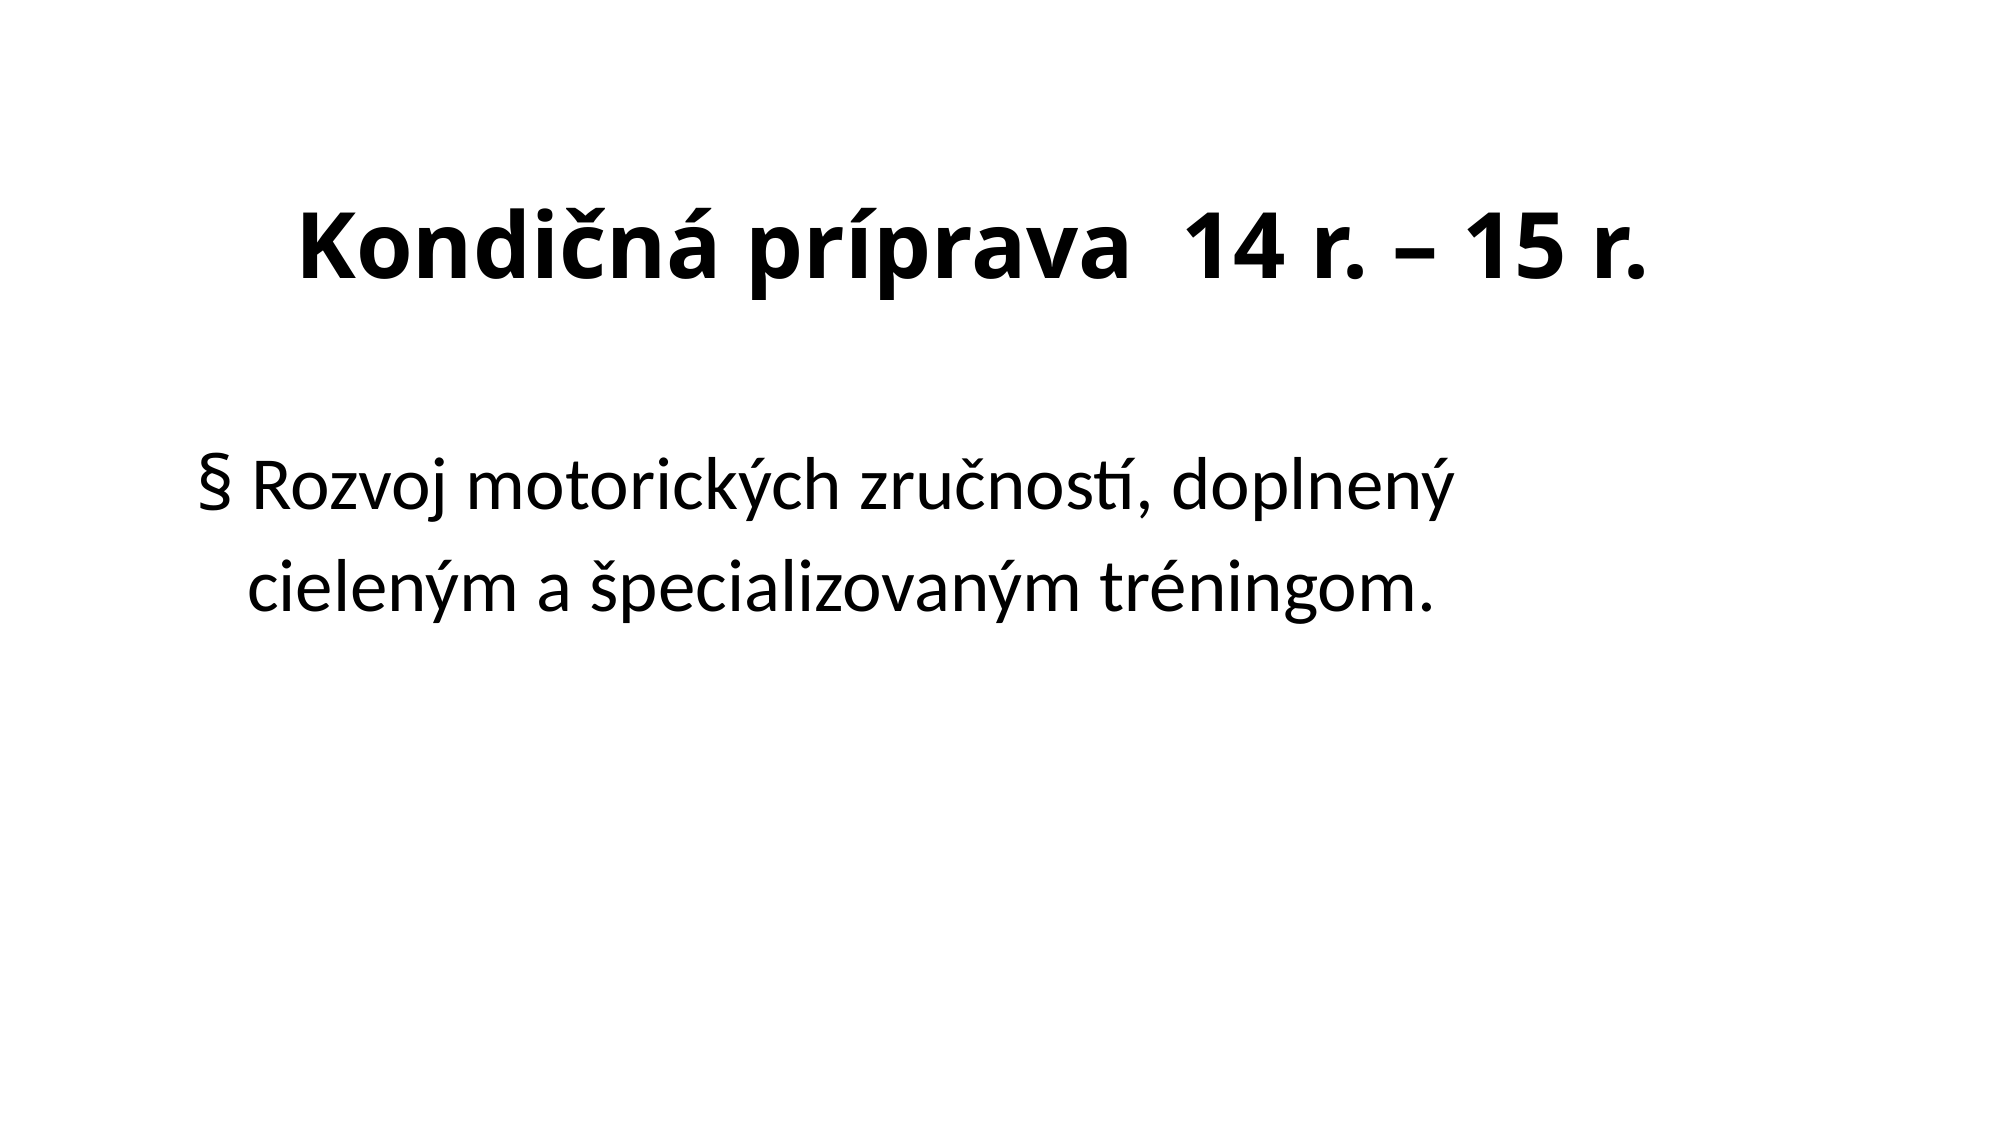

# Kondičná príprava 14 r. – 15 r.
 Rozvoj motorických zručností, doplnený
 cieleným a špecializovaným tréningom.